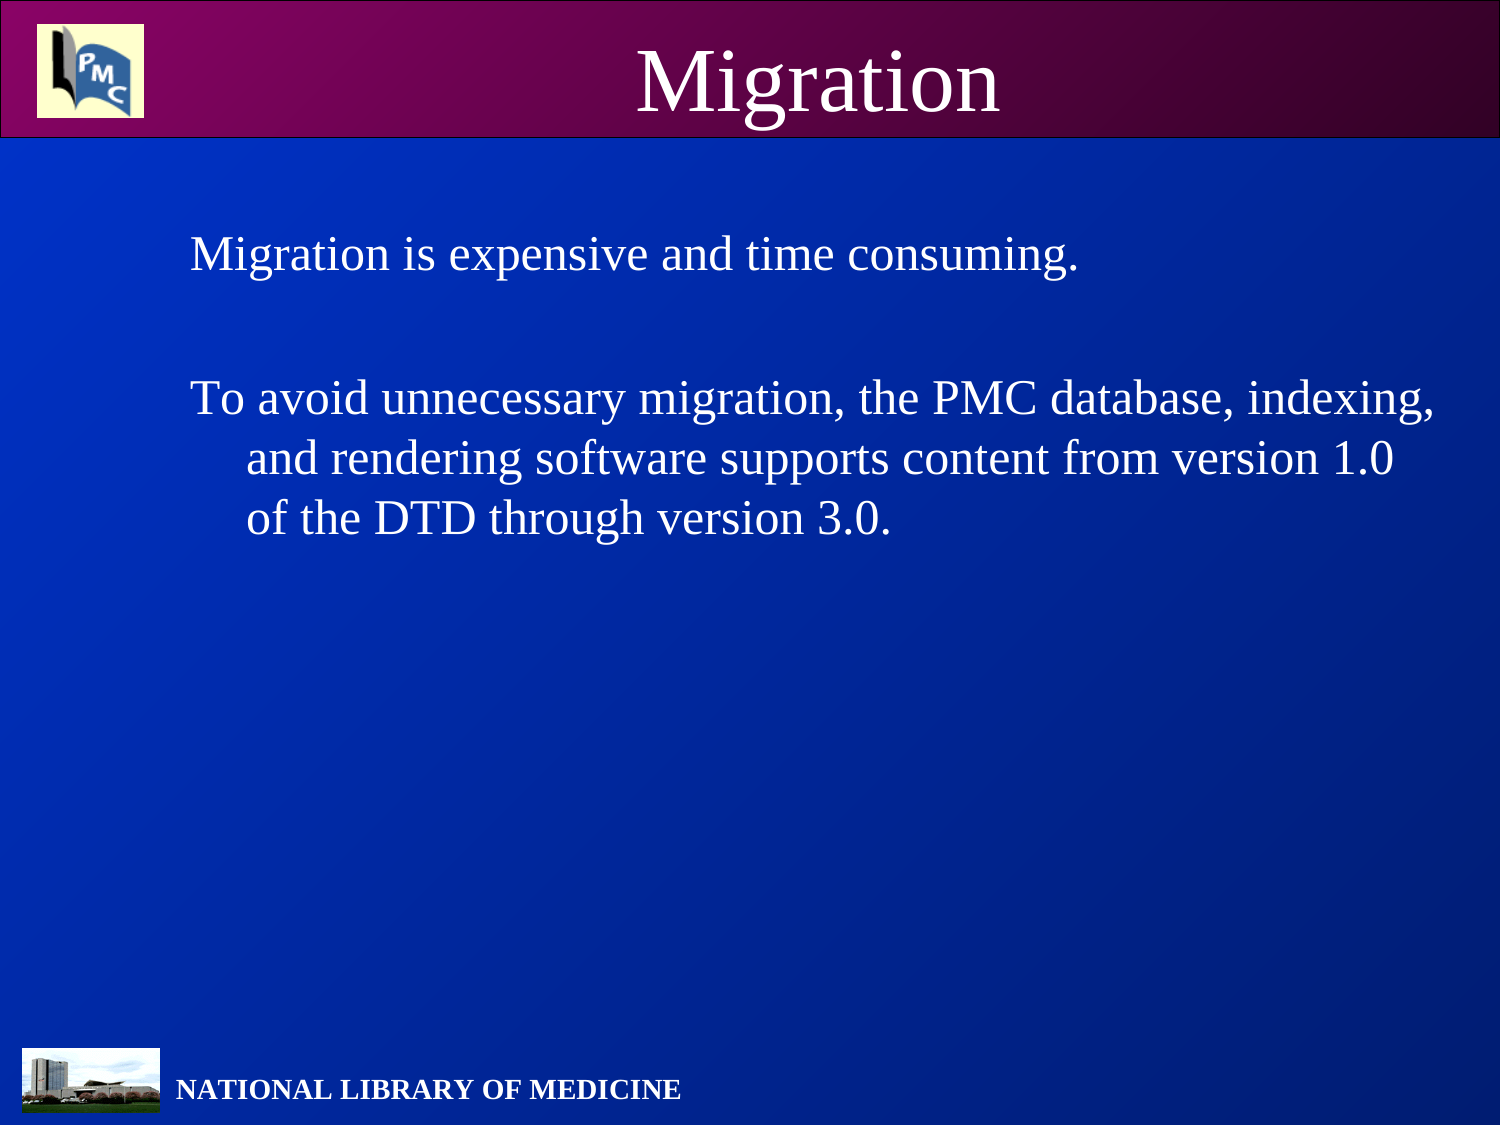

# Migration
Migration is expensive and time consuming.
To avoid unnecessary migration, the PMC database, indexing, and rendering software supports content from version 1.0 of the DTD through version 3.0.